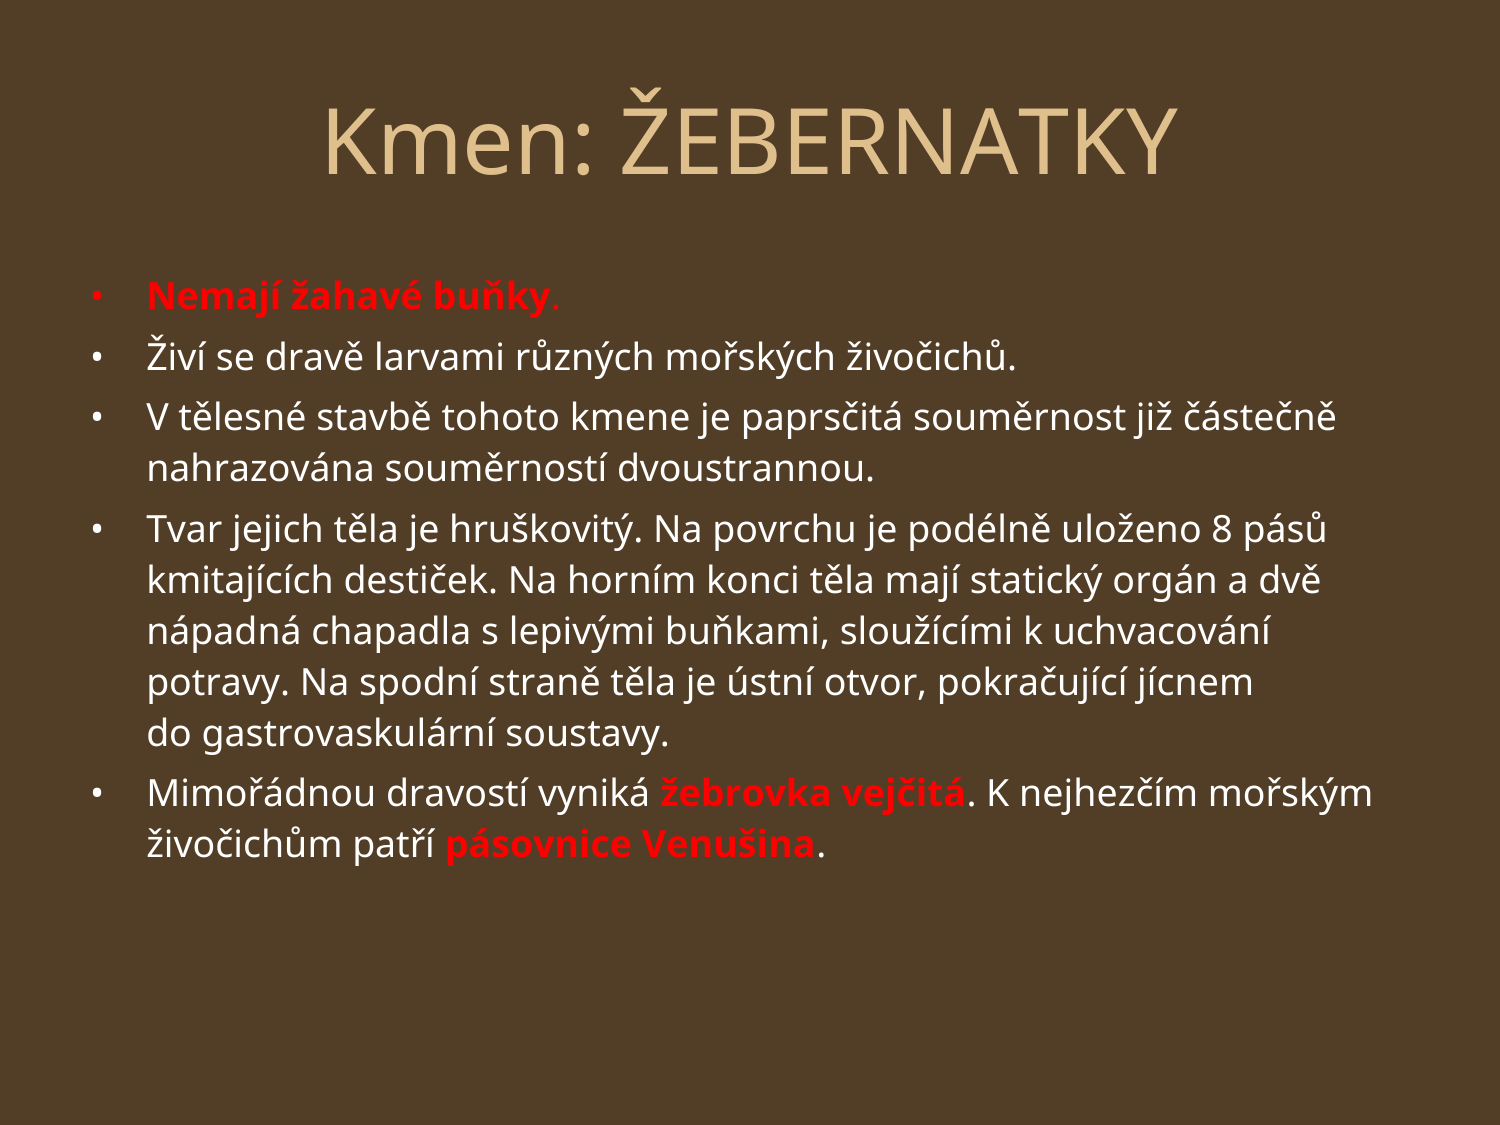

# Kmen: ŽEBERNATKY
Nemají žahavé buňky.
Živí se dravě larvami různých mořských živočichů.
V tělesné stavbě tohoto kmene je paprsčitá souměrnost již částečně nahrazována souměrností dvoustrannou.
Tvar jejich těla je hruškovitý. Na povrchu je podélně uloženo 8 pásů kmitajících destiček. Na horním konci těla mají statický orgán a dvě nápadná chapadla s lepivými buňkami, sloužícími k uchvacování potravy. Na spodní straně těla je ústní otvor, pokračující jícnem
do gastrovaskulární soustavy.
Mimořádnou dravostí vyniká žebrovka vejčitá. K nejhezčím mořským živočichům patří pásovnice Venušina.